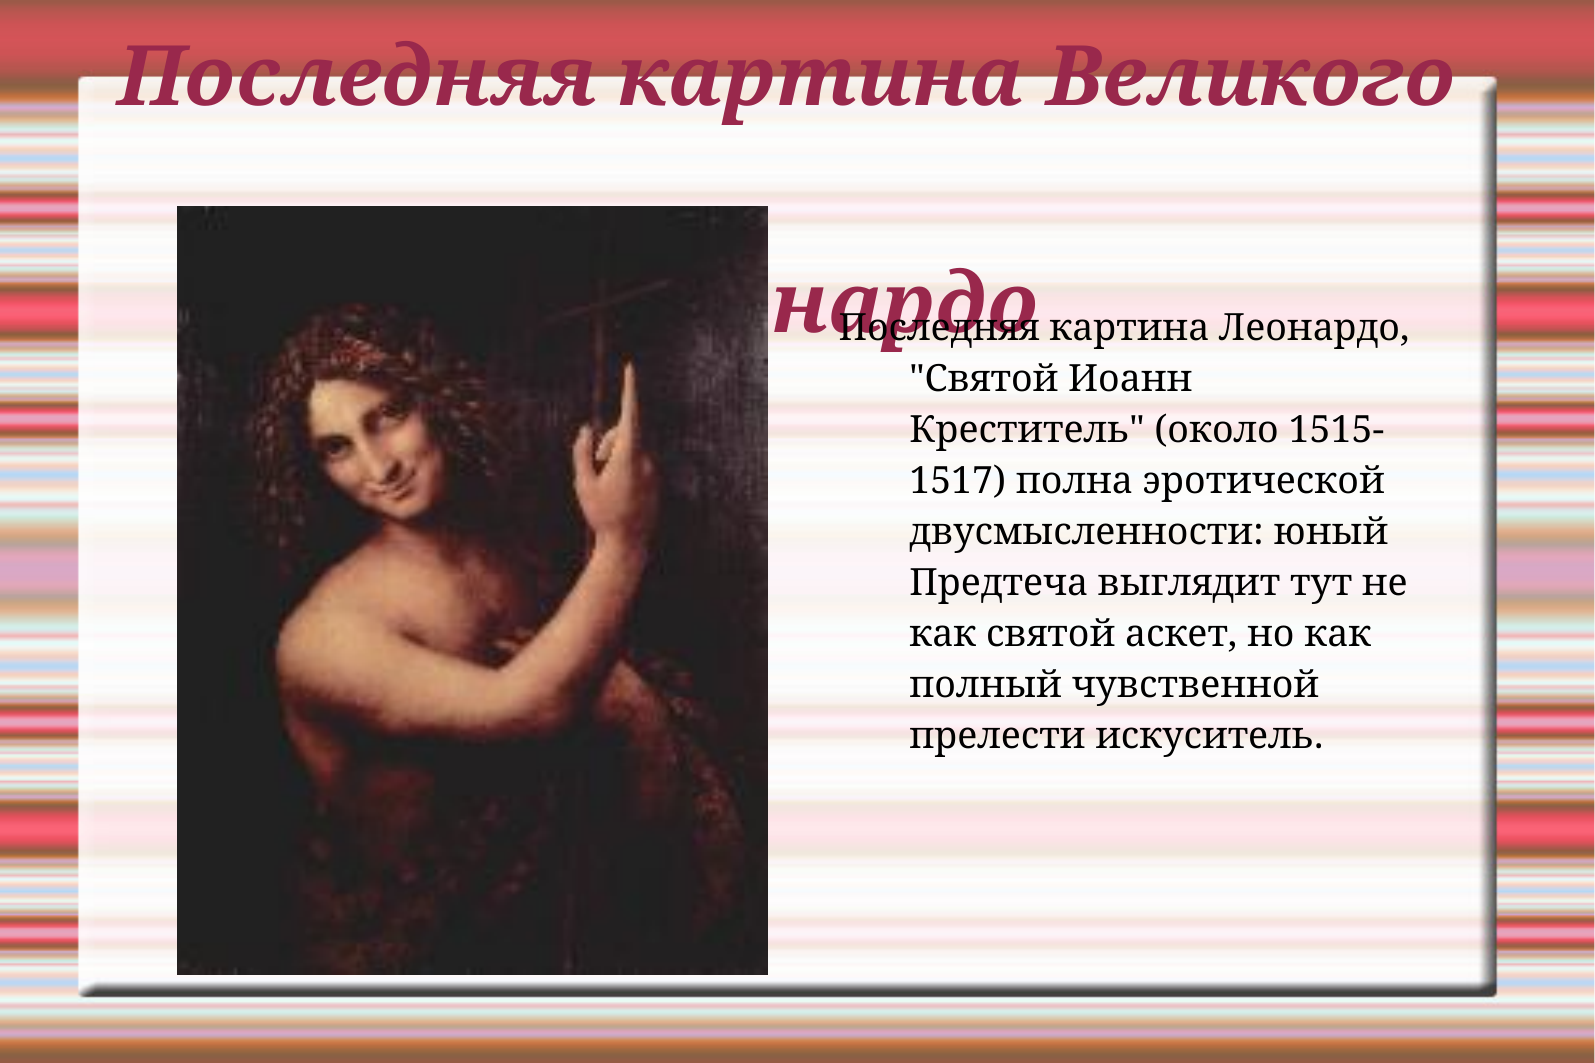

# Последняя картина Великого Леонардо
Последняя картина Леонардо, "Святой Иоанн Креститель" (около 1515-1517) полна эротической двусмысленности: юный Предтеча выглядит тут не как святой аскет, но как полный чувственной прелести искуситель.